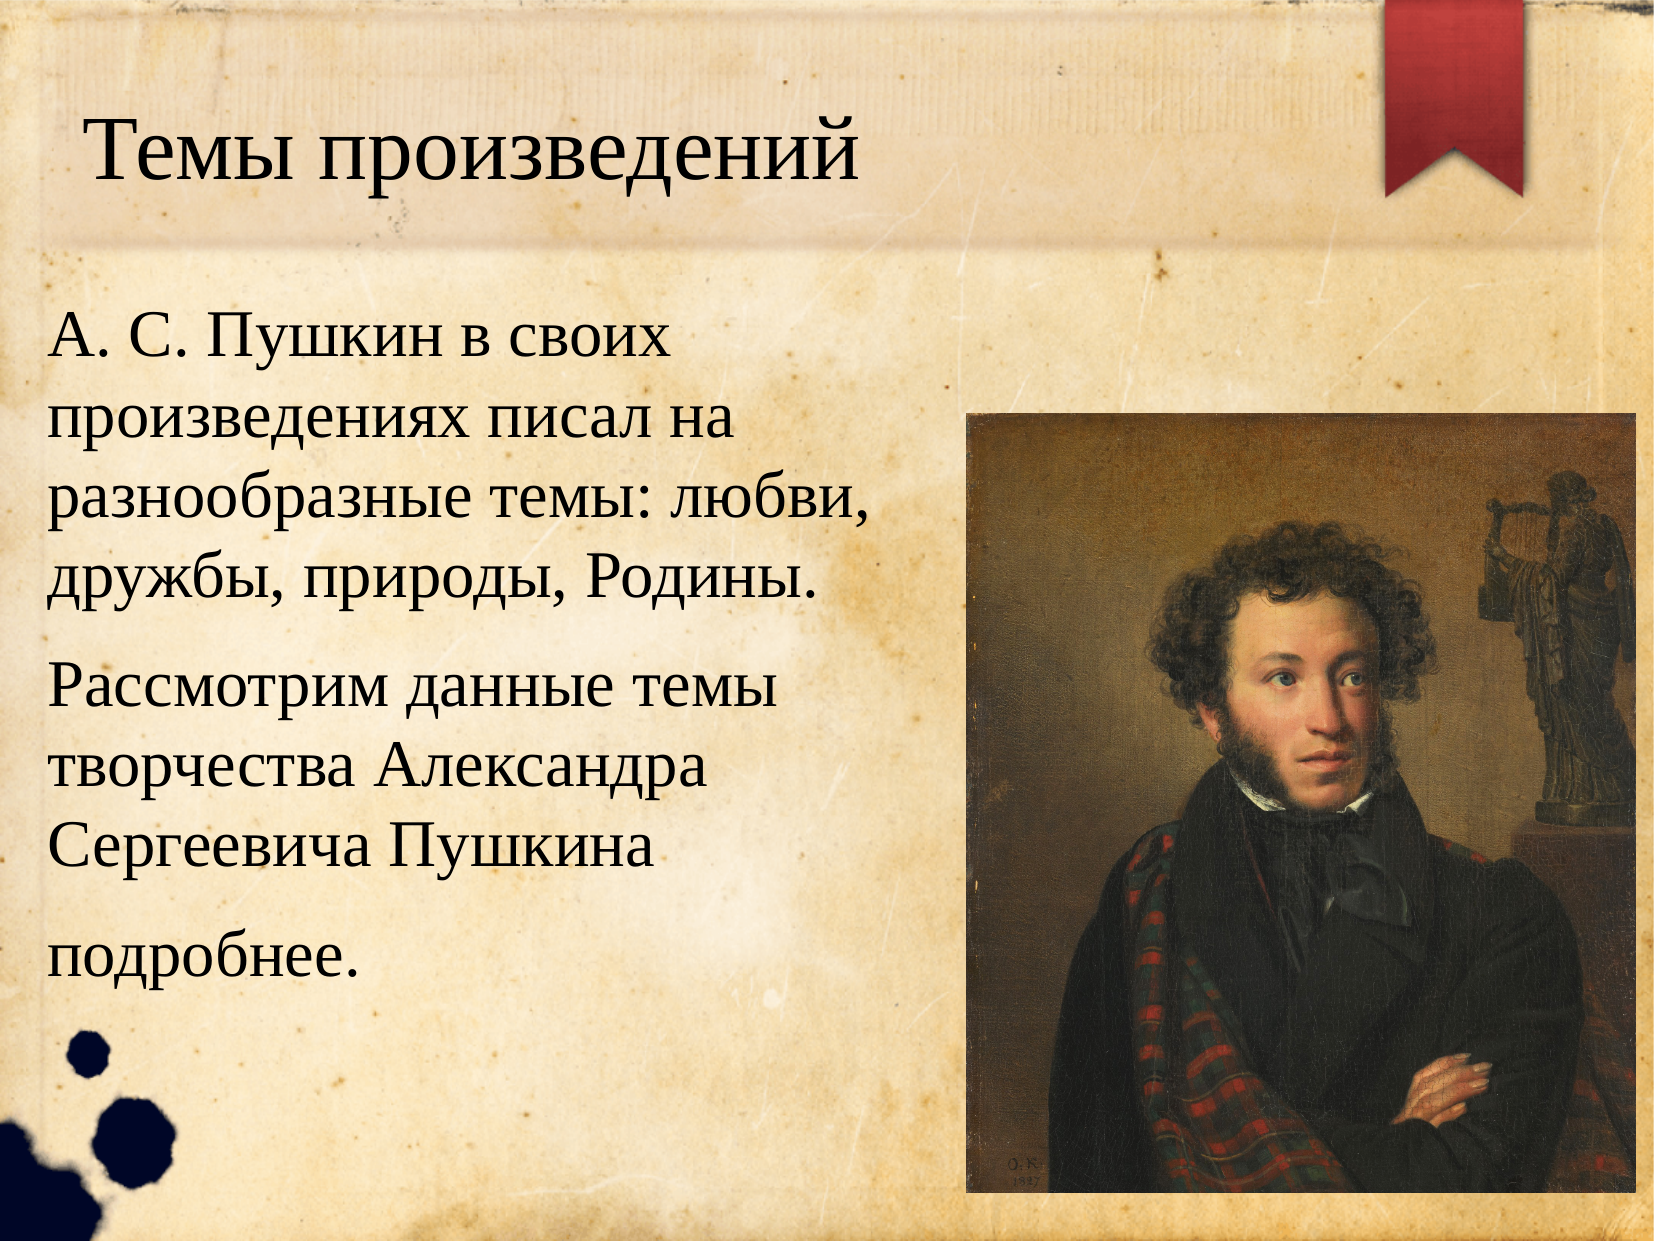

# Темы произведений
А. С. Пушкин в своих произведениях писал на разнообразные темы: любви, дружбы, природы, Родины.
Рассмотрим данные темы творчества Александра Сергеевича Пушкина
подробнее.